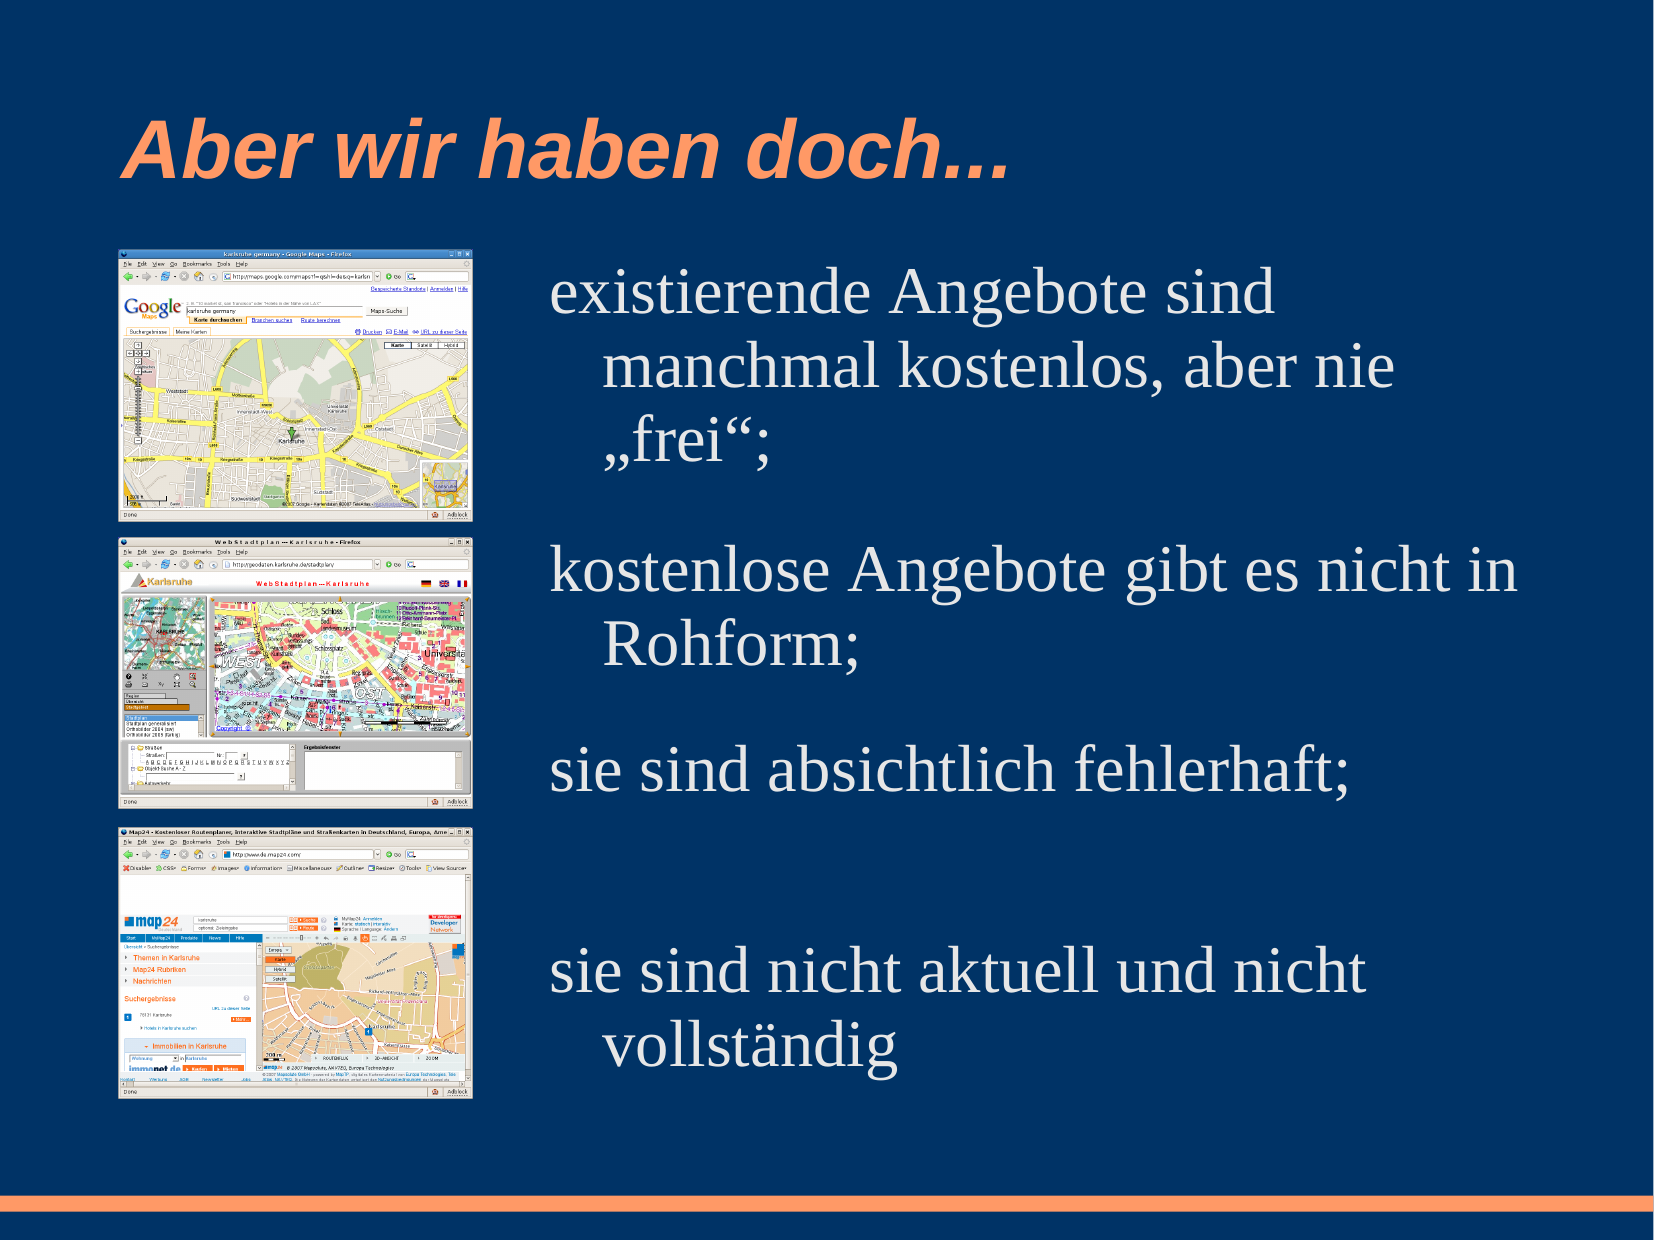

# Aber wir haben doch...
existierende Angebote sind manchmal kostenlos, aber nie „frei“;
kostenlose Angebote gibt es nicht in Rohform;
sie sind absichtlich fehlerhaft;
sie sind nicht aktuell und nicht vollständig